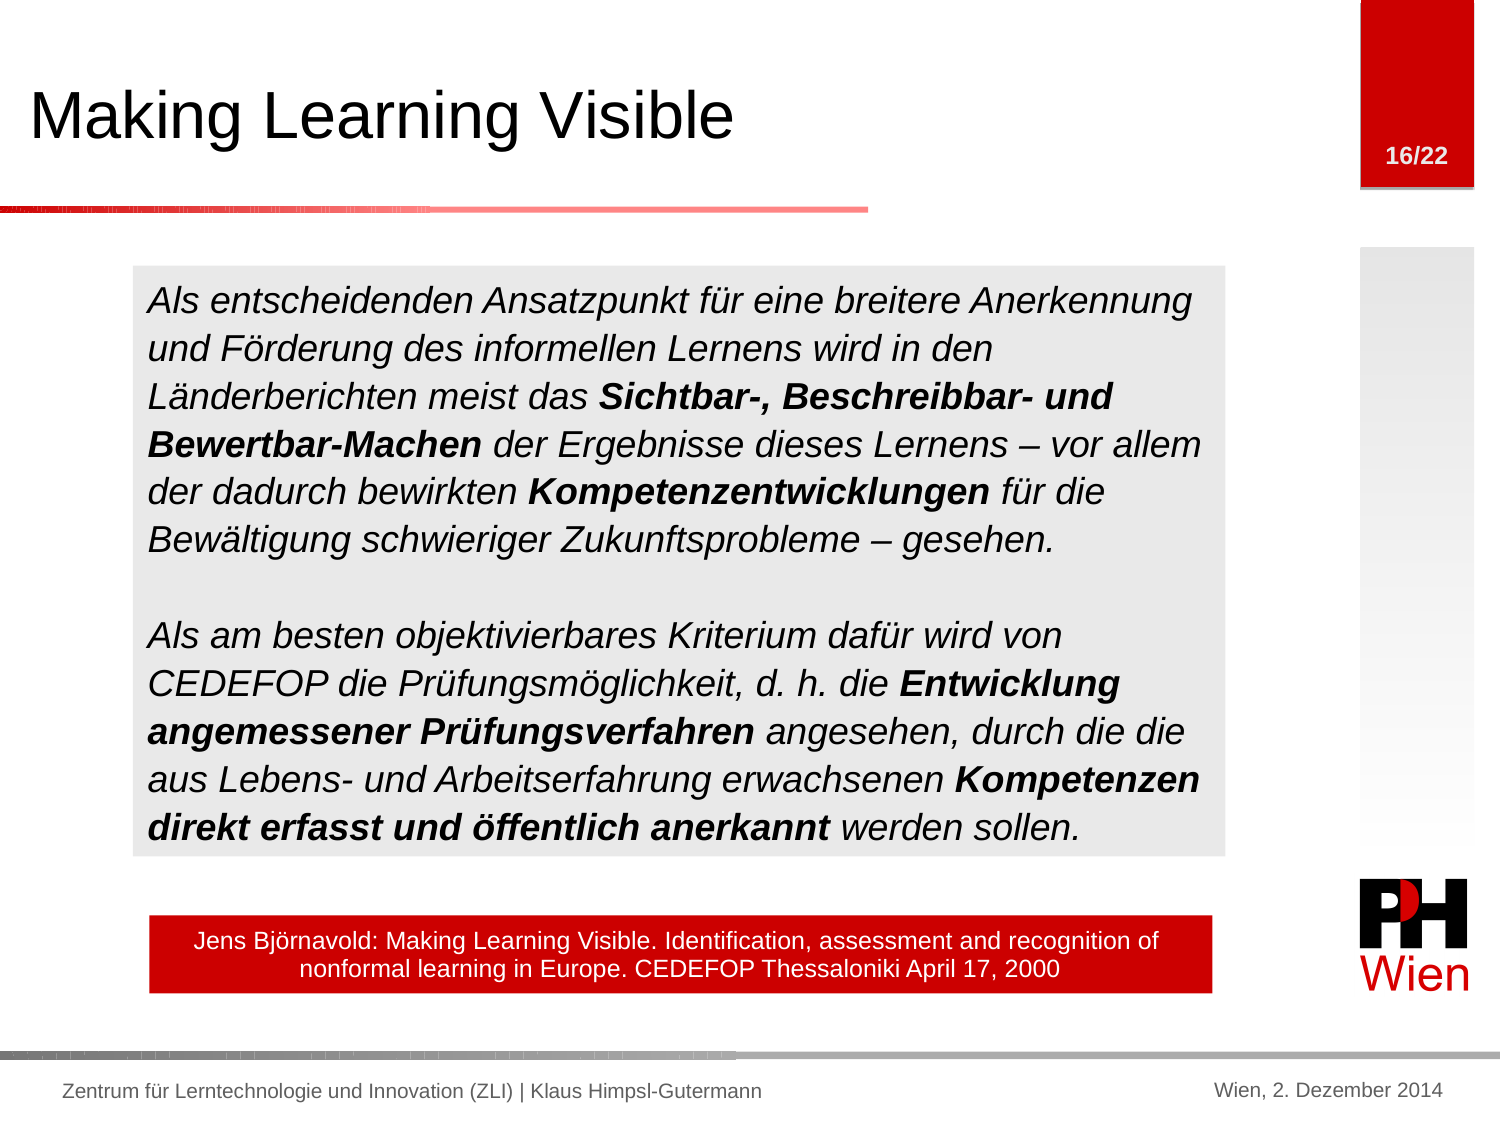

# Making Learning Visible
16
Als entscheidenden Ansatzpunkt für eine breitere Anerkennung
und Förderung des informellen Lernens wird in den
Länderberichten meist das Sichtbar-, Beschreibbar- und
Bewertbar-Machen der Ergebnisse dieses Lernens – vor allem
der dadurch bewirkten Kompetenzentwicklungen für die
Bewältigung schwieriger Zukunftsprobleme – gesehen.
Als am besten objektivierbares Kriterium dafür wird von
CEDEFOP die Prüfungsmöglichkeit, d. h. die Entwicklung
angemessener Prüfungsverfahren angesehen, durch die die
aus Lebens- und Arbeitserfahrung erwachsenen Kompetenzen
direkt erfasst und öffentlich anerkannt werden sollen.
Jens Björnavold: Making Learning Visible. Identification, assessment and recognition of
nonformal learning in Europe. CEDEFOP Thessaloniki April 17, 2000
Wien, 2. Dezember 2014